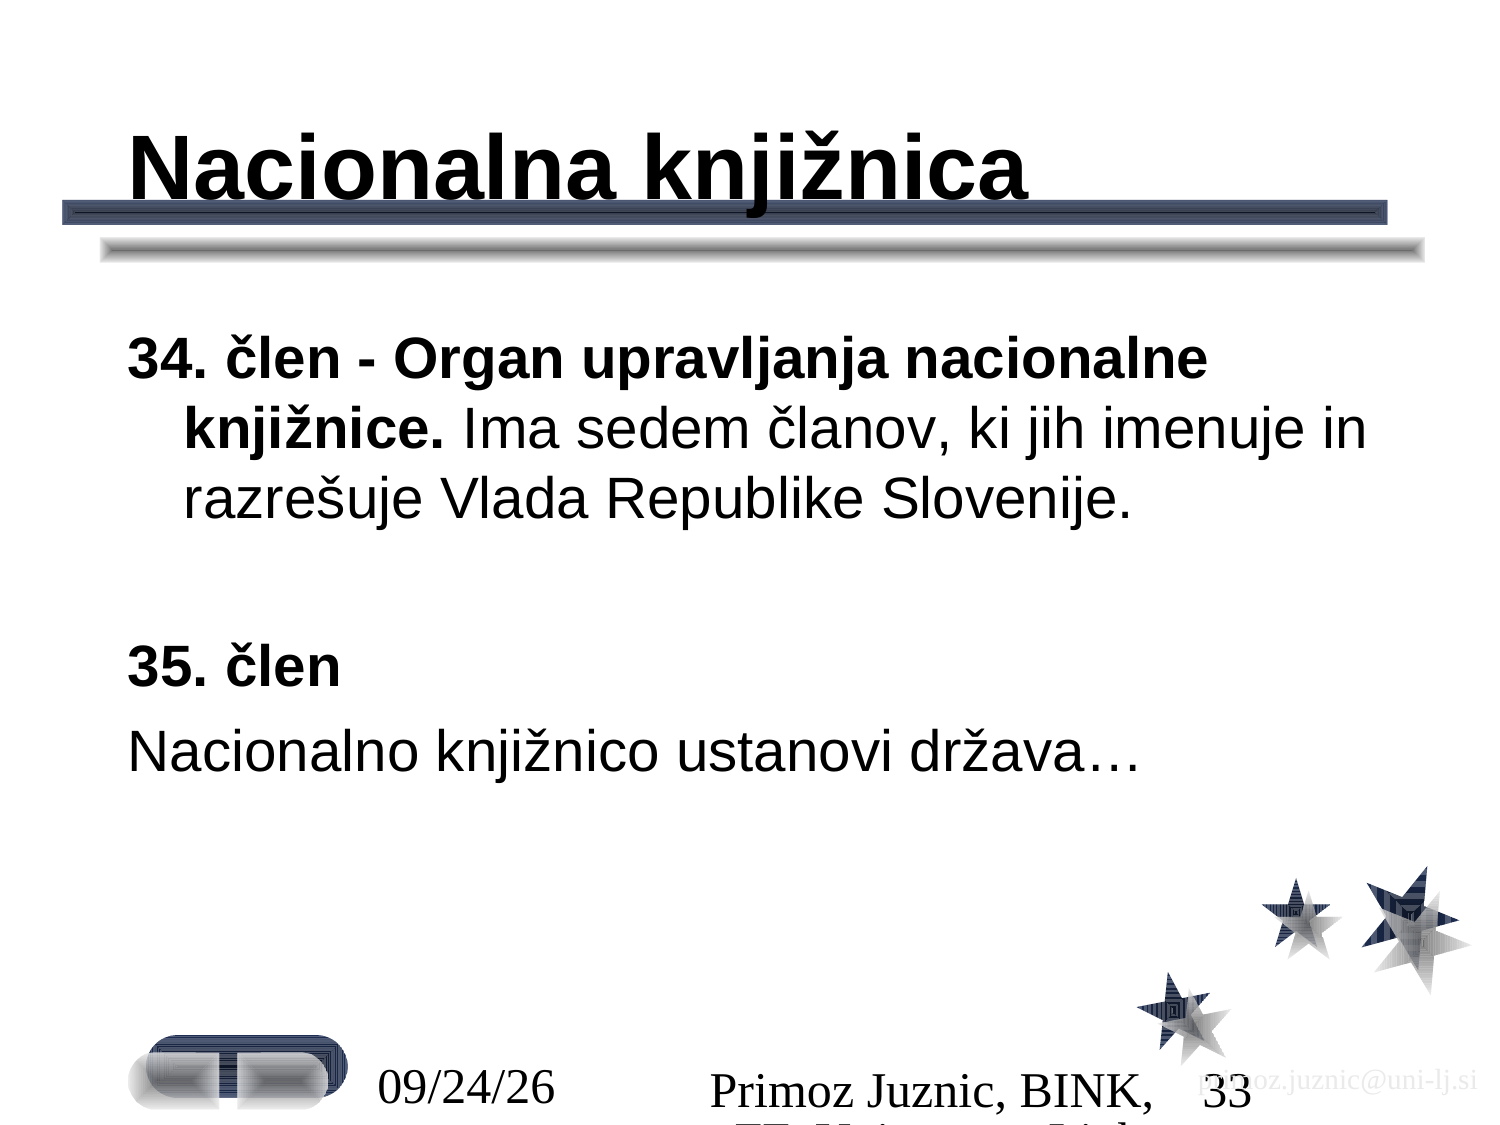

# Nacionalna knjižnica
34. člen - Organ upravljanja nacionalne knjižnice. Ima sedem članov, ki jih imenuje in razrešuje Vlada Republike Slovenije.
35. člen
Nacionalno knjižnico ustanovi država…
Primoz Juznic, BINK, FF, Univerza v Ljubljani
33